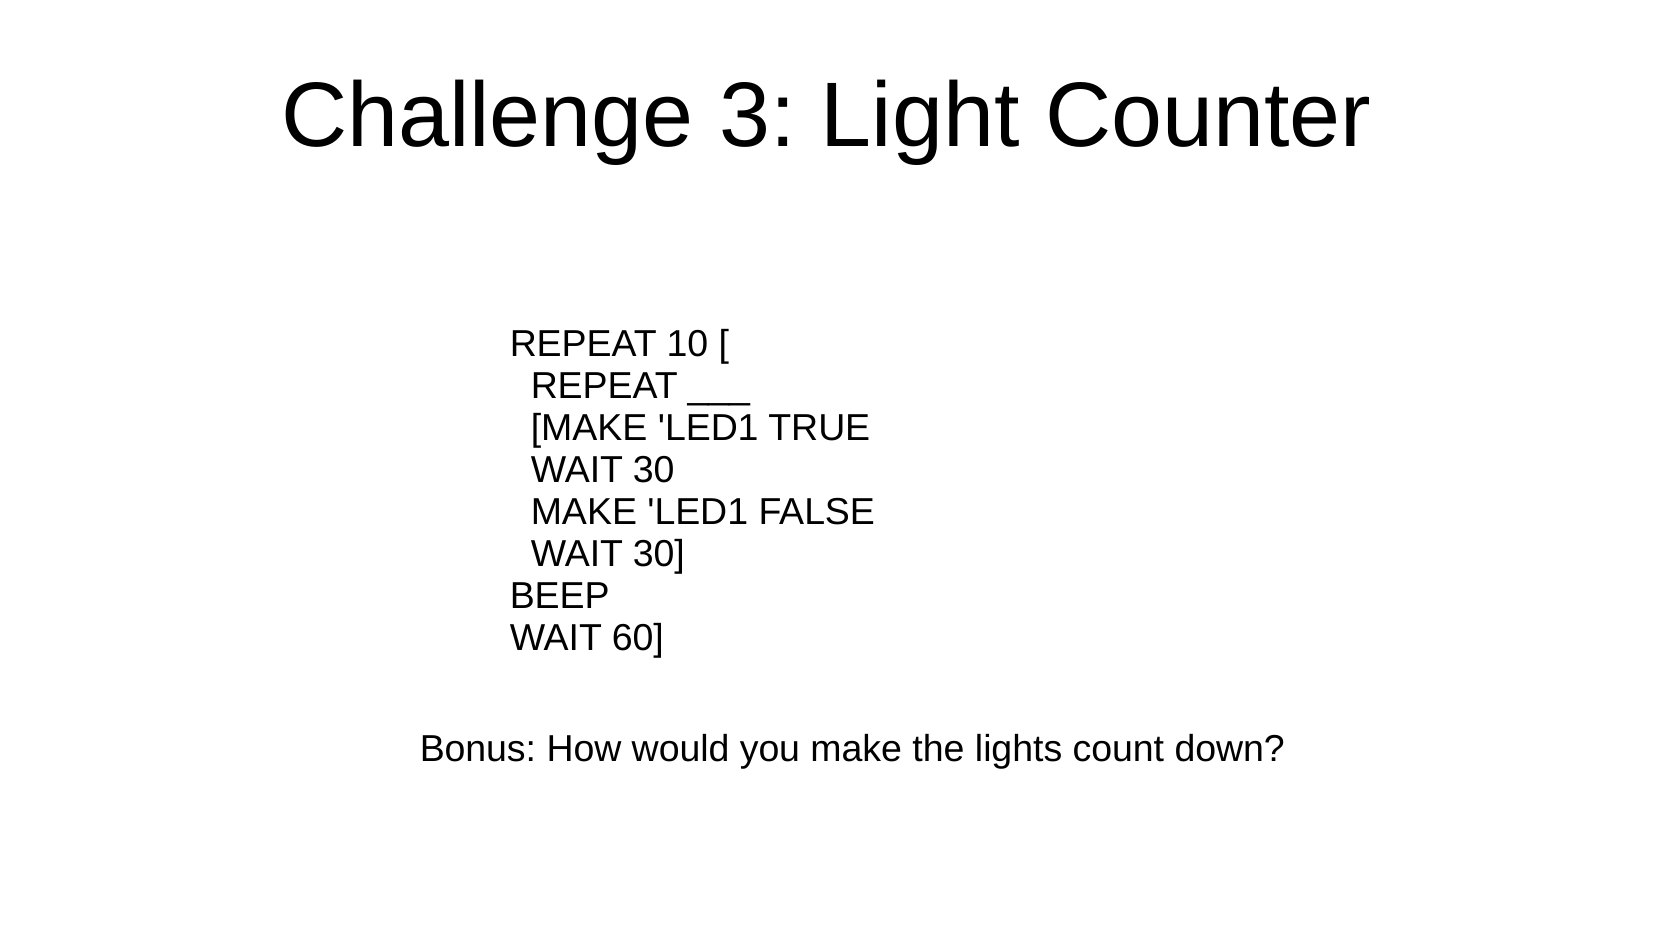

# Challenge 3: Light Counter
REPEAT 10 [
 REPEAT ___
 [MAKE 'LED1 TRUE
 WAIT 30
 MAKE 'LED1 FALSE
 WAIT 30]
BEEP
WAIT 60]
Bonus: How would you make the lights count down?